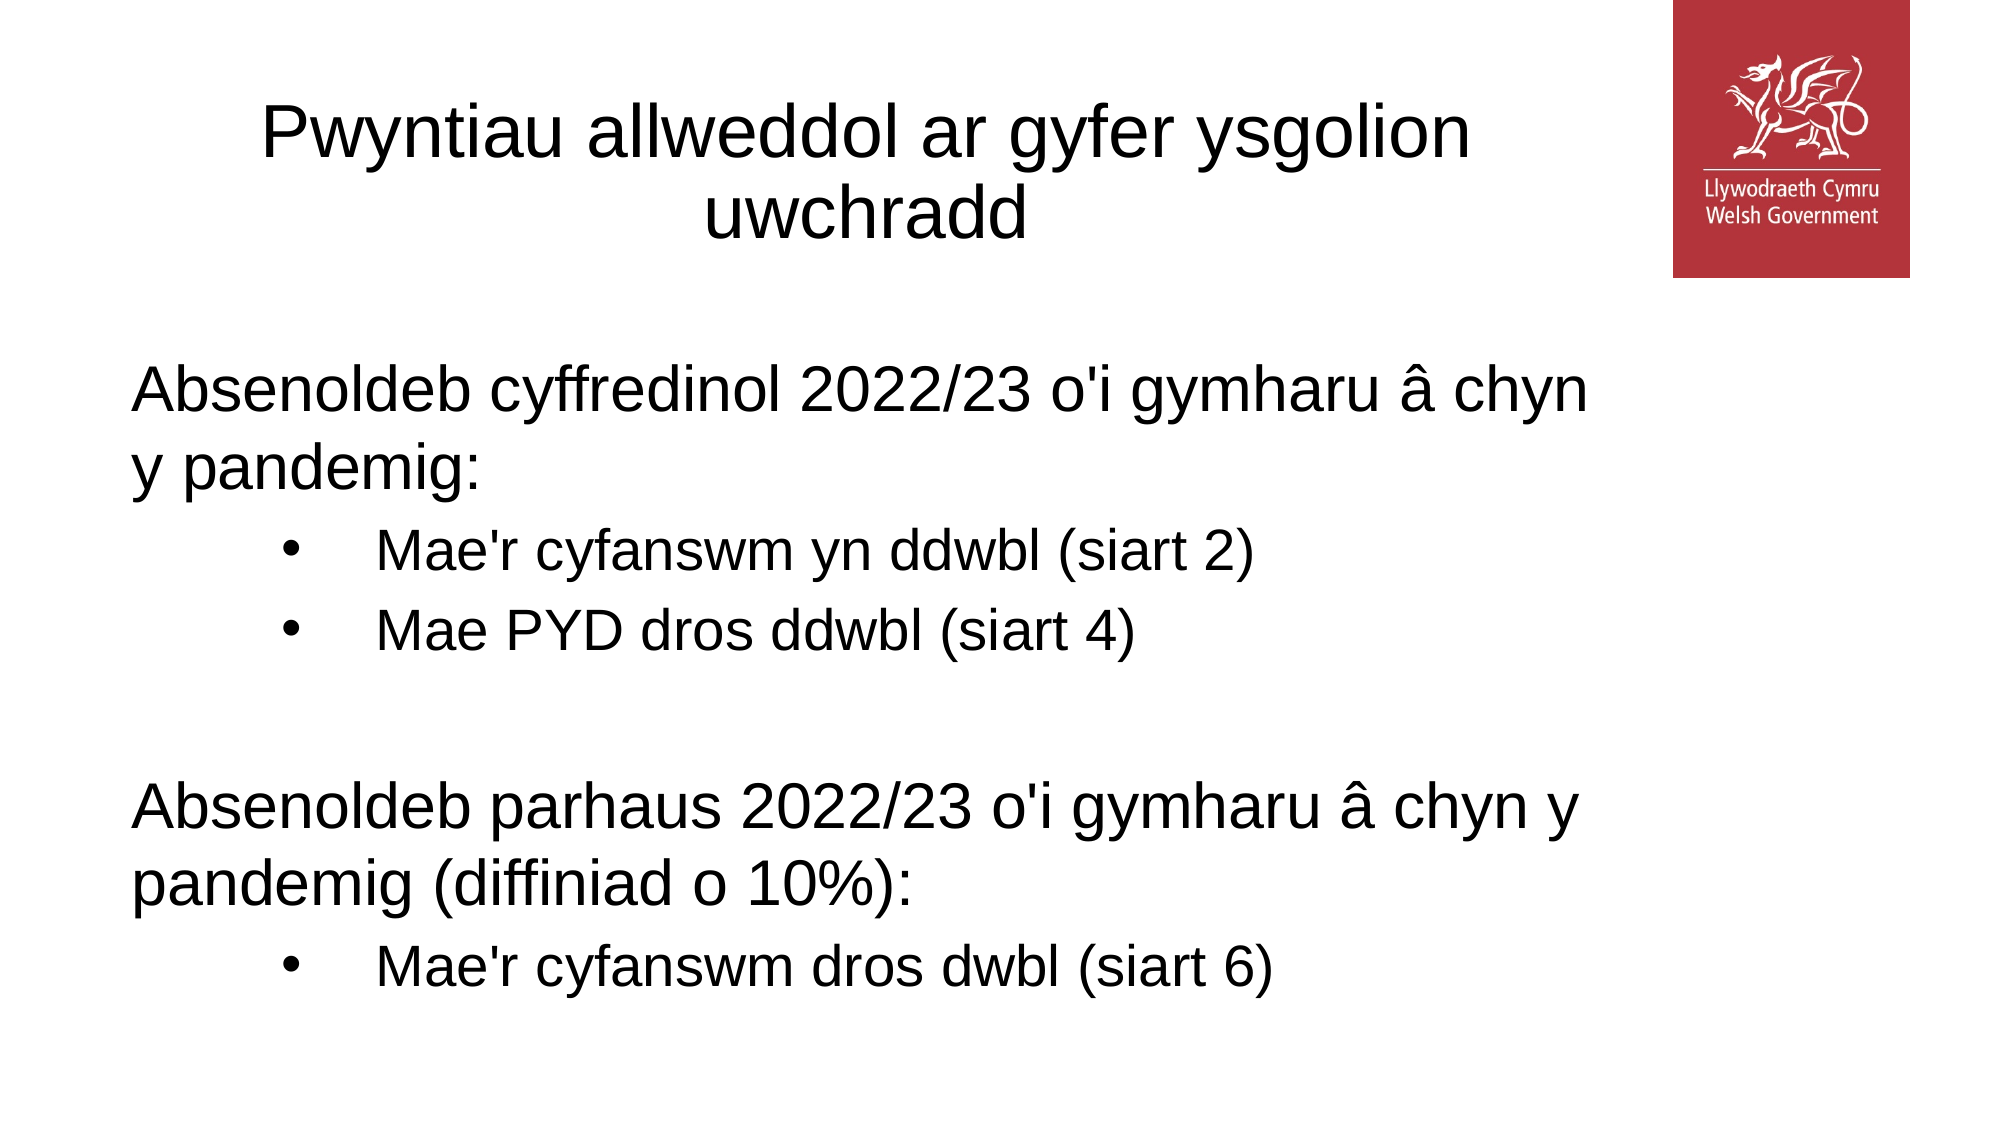

Pwyntiau allweddol ar gyfer ysgolion uwchradd
# Absenoldeb cyffredinol 2022/23 o'i gymharu â chyn y pandemig:
Mae'r cyfanswm yn ddwbl (siart 2)
Mae PYD dros ddwbl (siart 4)
Absenoldeb parhaus 2022/23 o'i gymharu â chyn y pandemig (diffiniad o 10%):
Mae'r cyfanswm dros dwbl (siart 6)